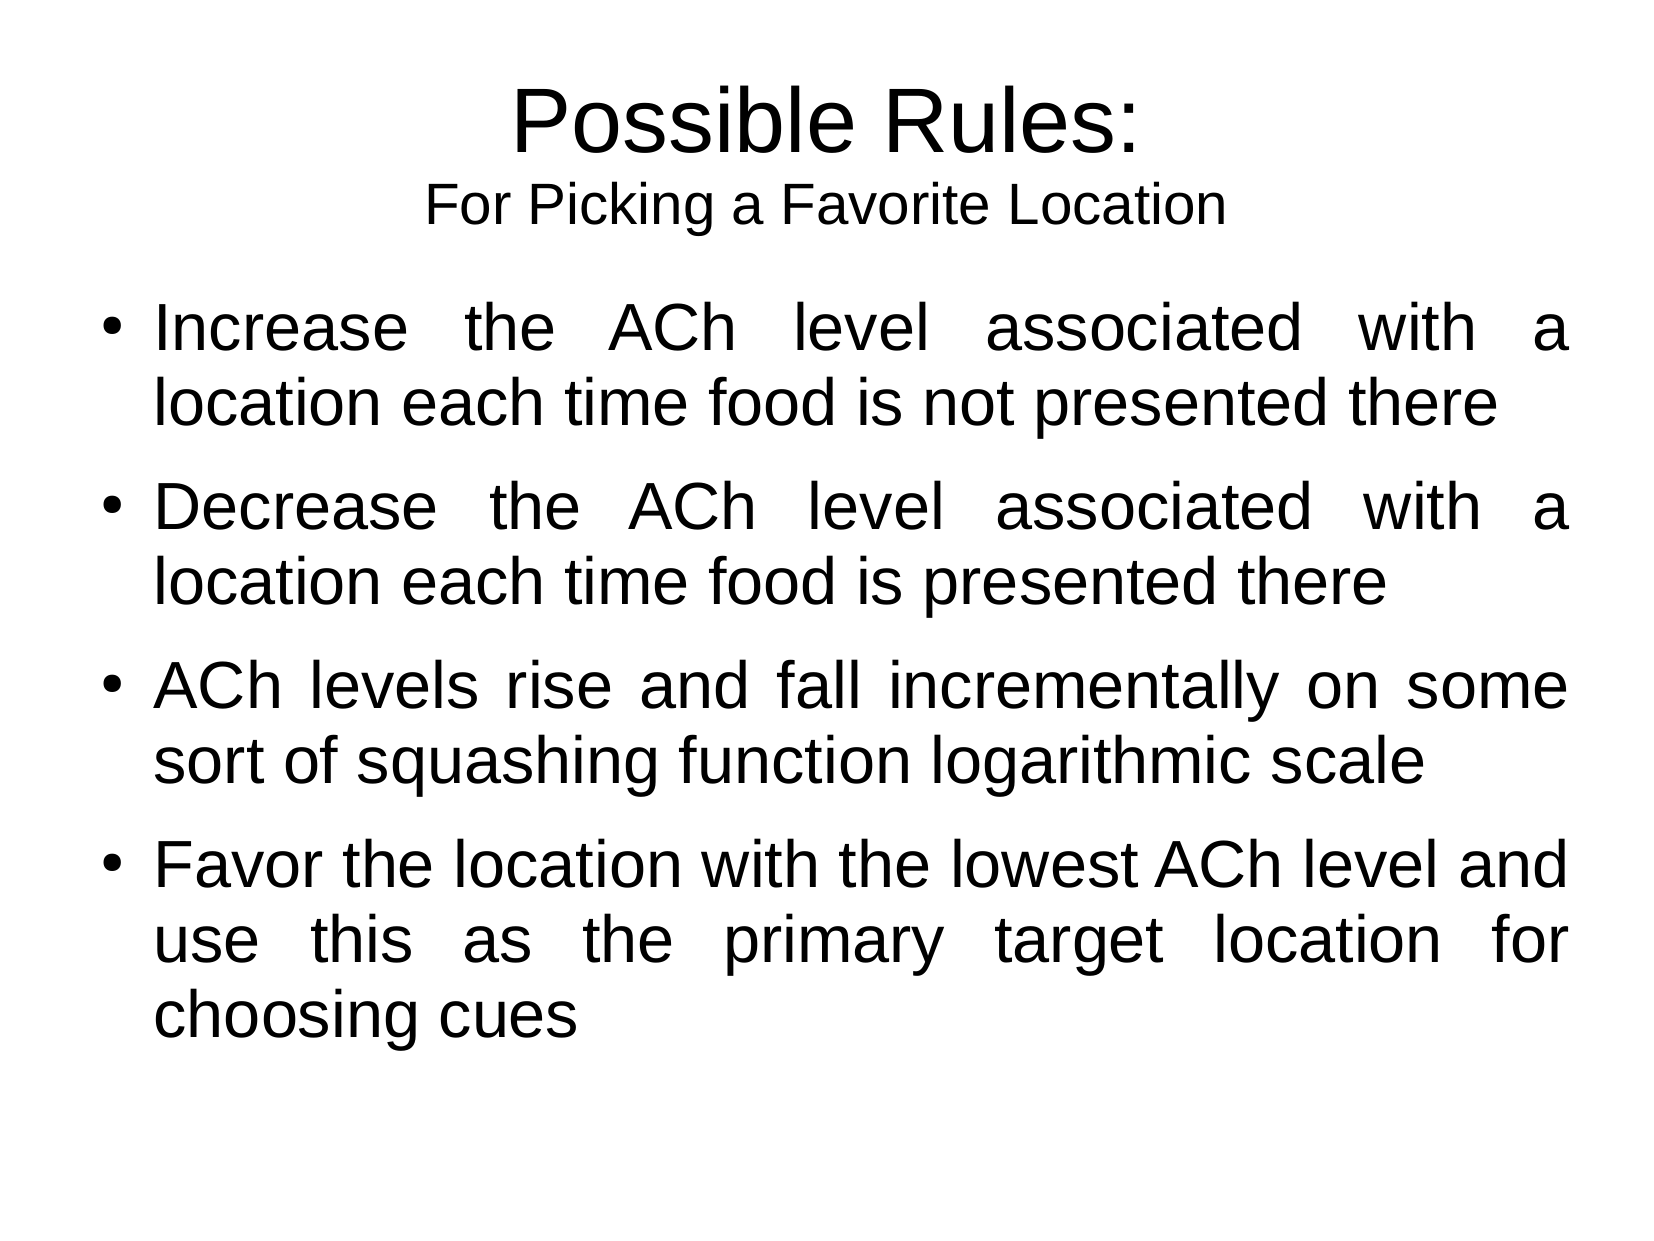

# Possible Rules: For Picking a Favorite Location
Increase the ACh level associated with a location each time food is not presented there
Decrease the ACh level associated with a location each time food is presented there
ACh levels rise and fall incrementally on some sort of squashing function logarithmic scale
Favor the location with the lowest ACh level and use this as the primary target location for choosing cues